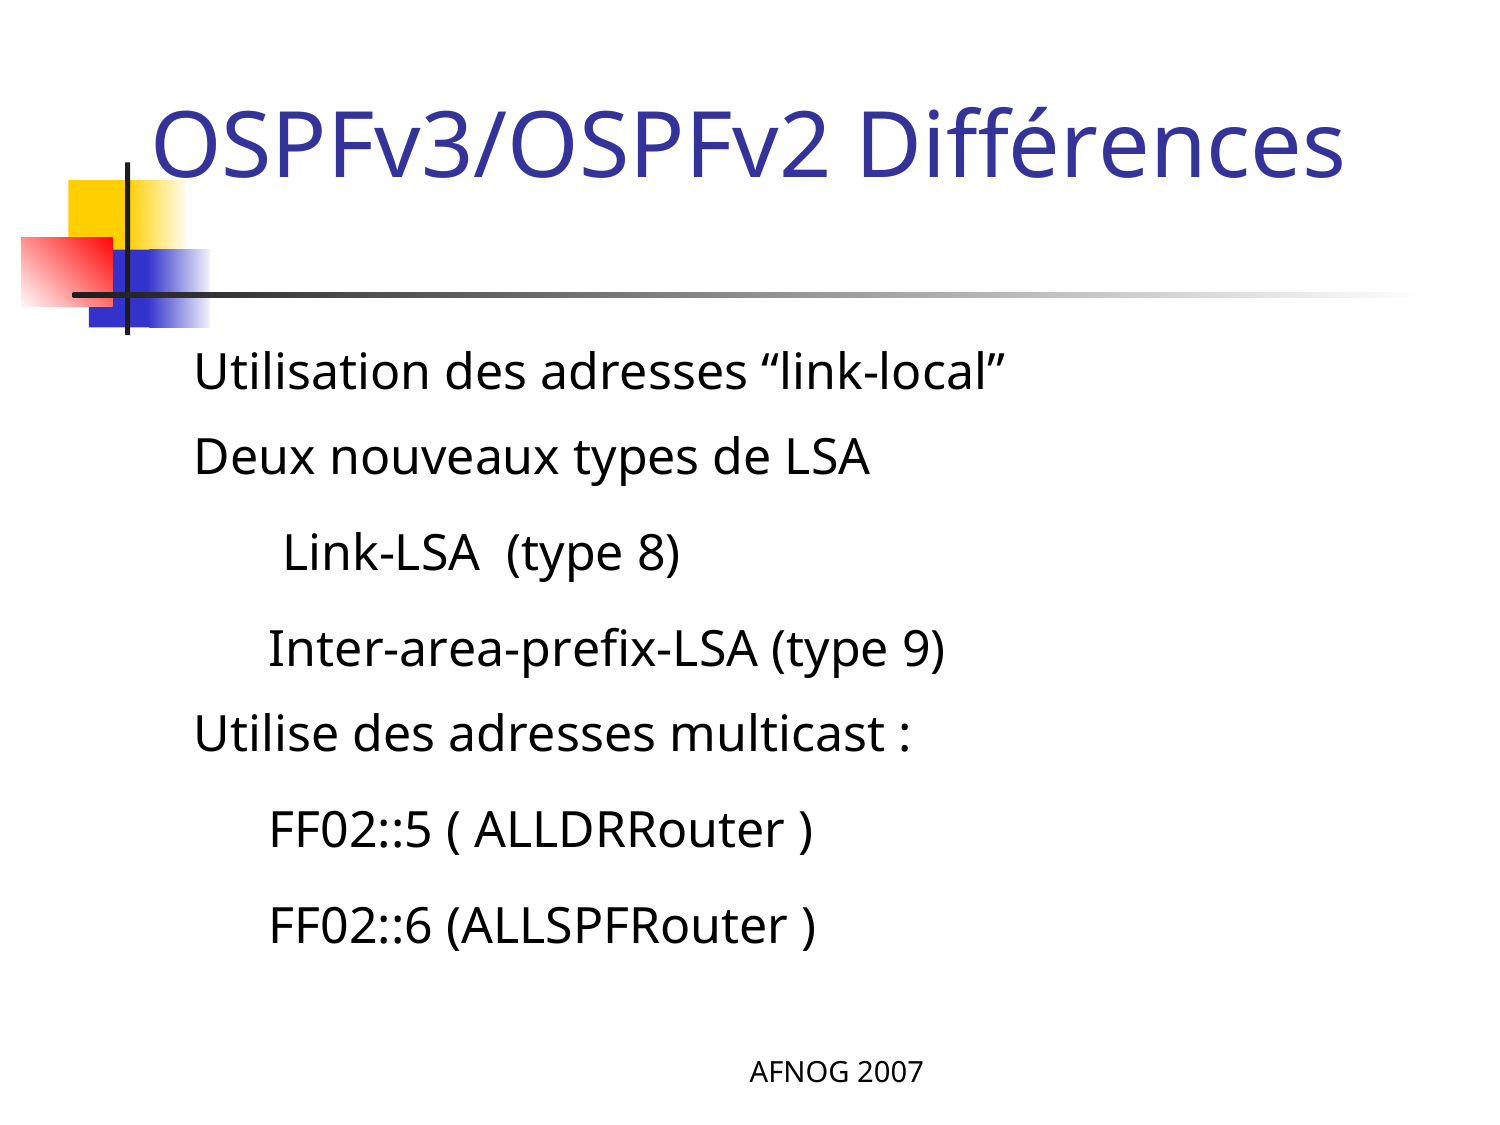

# OSPFv3/OSPFv2 Différences
Utilisation des adresses “link-local”
Deux nouveaux types de LSA
 Link-LSA (type 8)
Inter-area-prefix-LSA (type 9)
Utilise des adresses multicast :
FF02::5 ( ALLDRRouter )
FF02::6 (ALLSPFRouter )
AFNOG 2007